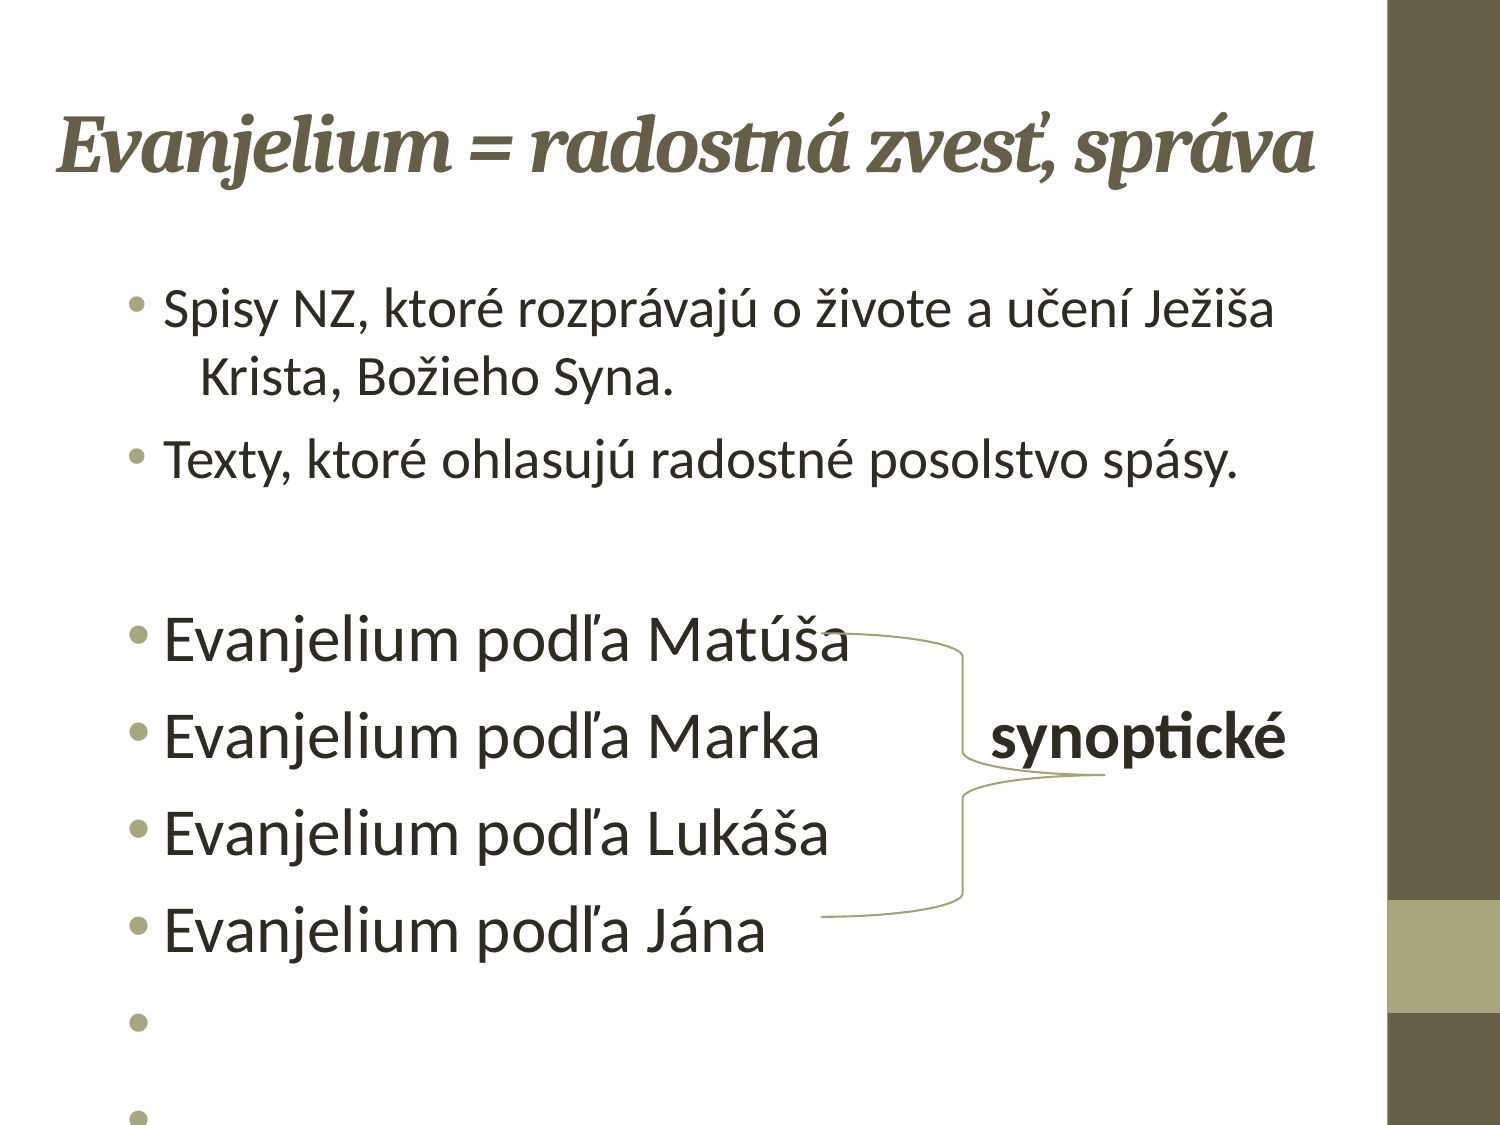

# Evanjelium = radostná zvesť, správa
Spisy NZ, ktoré rozprávajú o živote a učení Ježiša Krista, Božieho Syna.
Texty, ktoré ohlasujú radostné posolstvo spásy.
Evanjelium podľa Matúša
Evanjelium podľa Marka synoptické
Evanjelium podľa Lukáša
Evanjelium podľa Jána